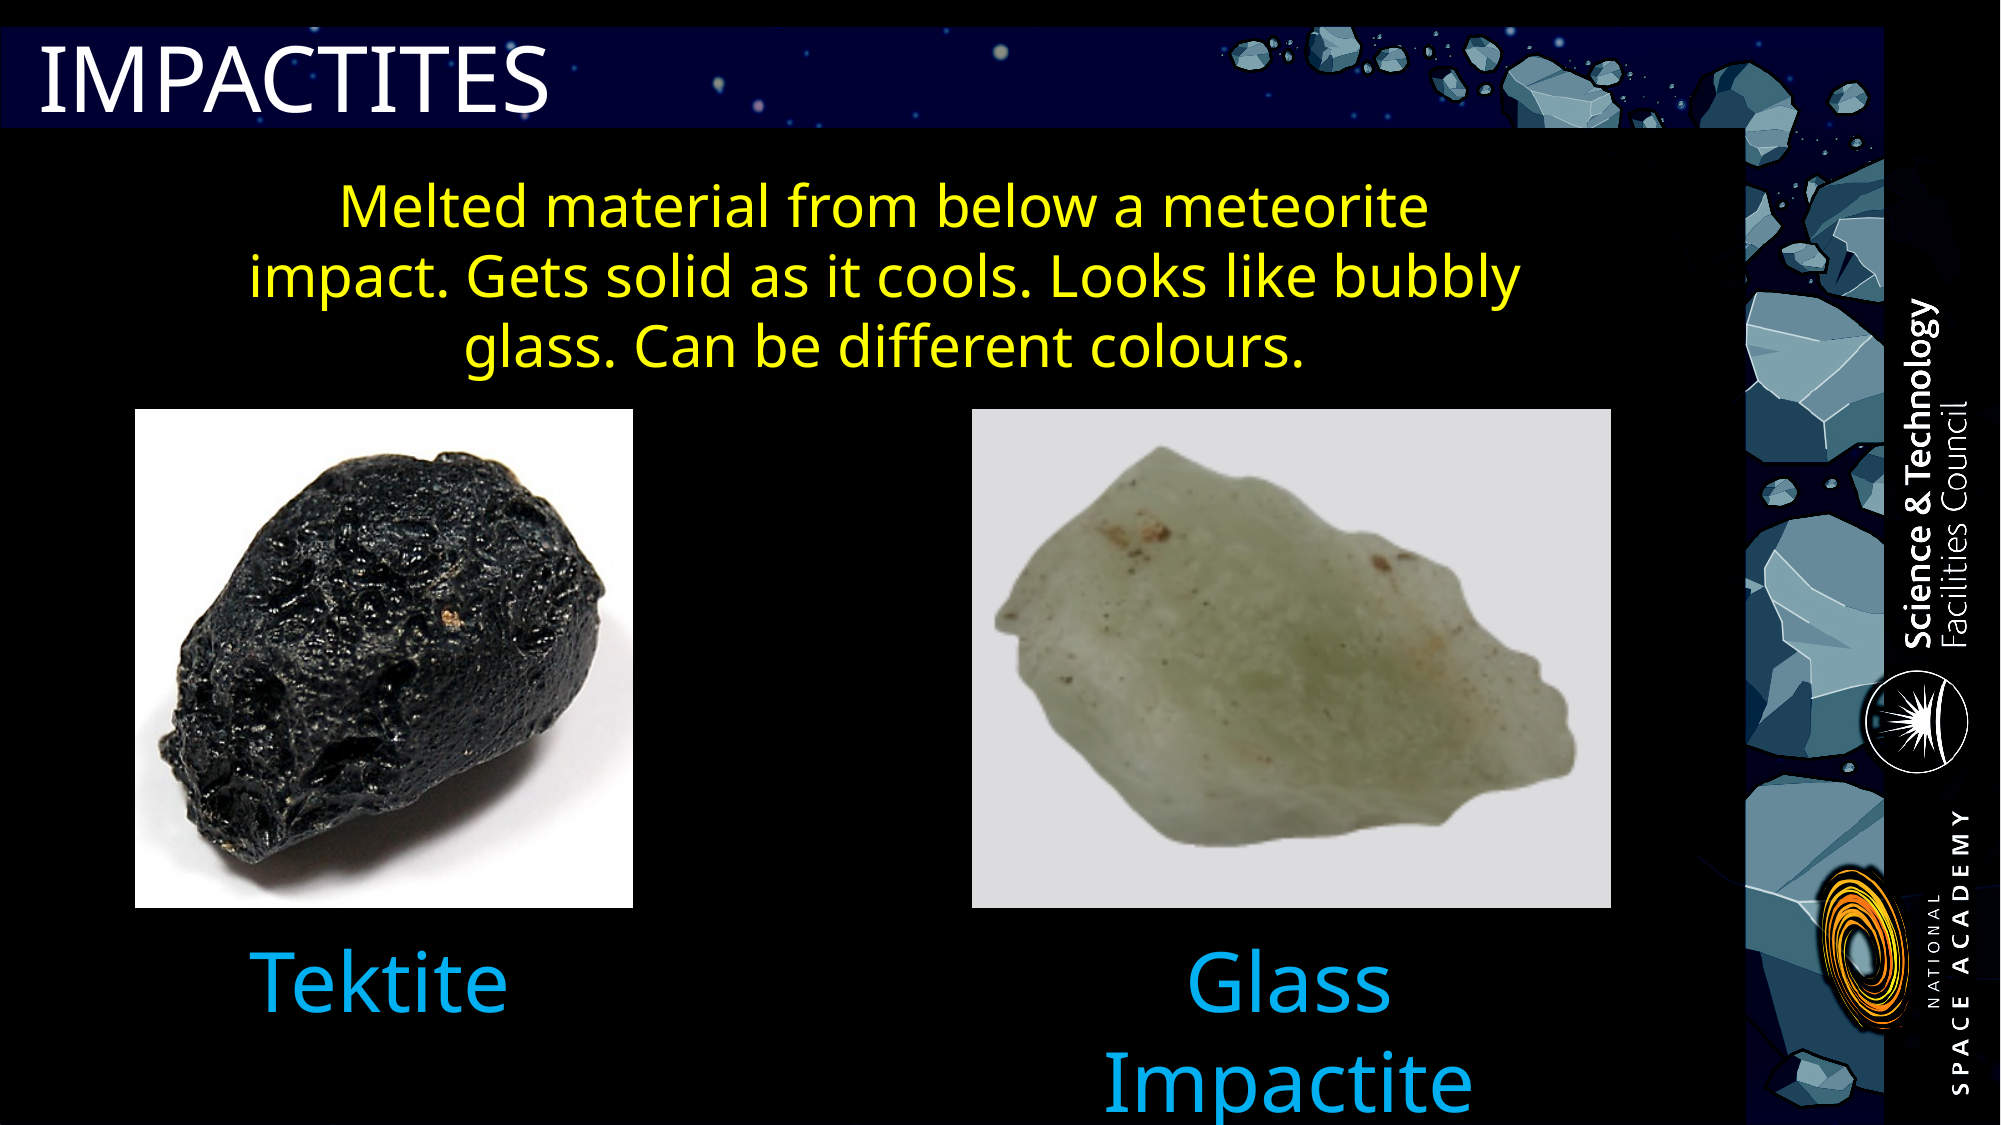

IMPACTITES
Melted material from below a meteorite impact. Gets solid as it cools. Looks like bubbly glass. Can be different colours.
Tektite
Glass Impactite